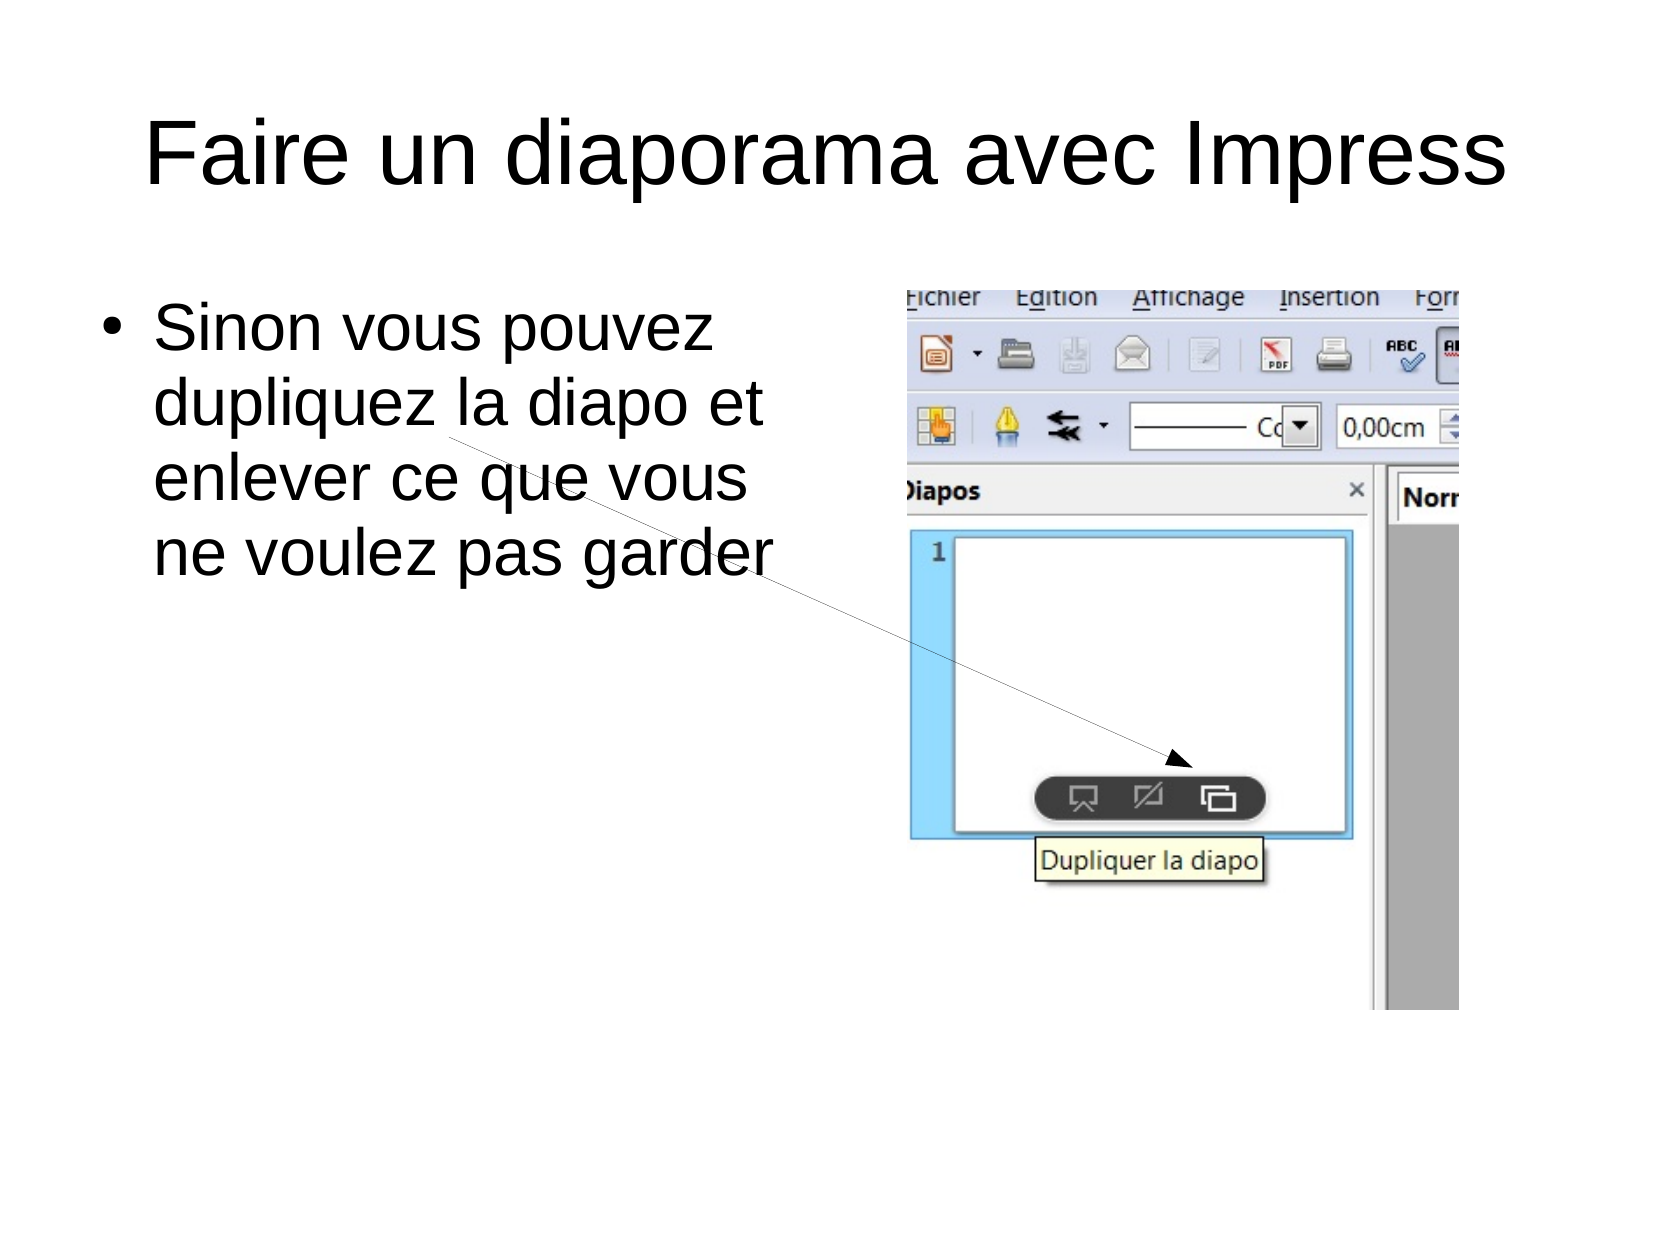

# Faire un diaporama avec Impress
Sinon vous pouvez dupliquez la diapo et enlever ce que vous ne voulez pas garder